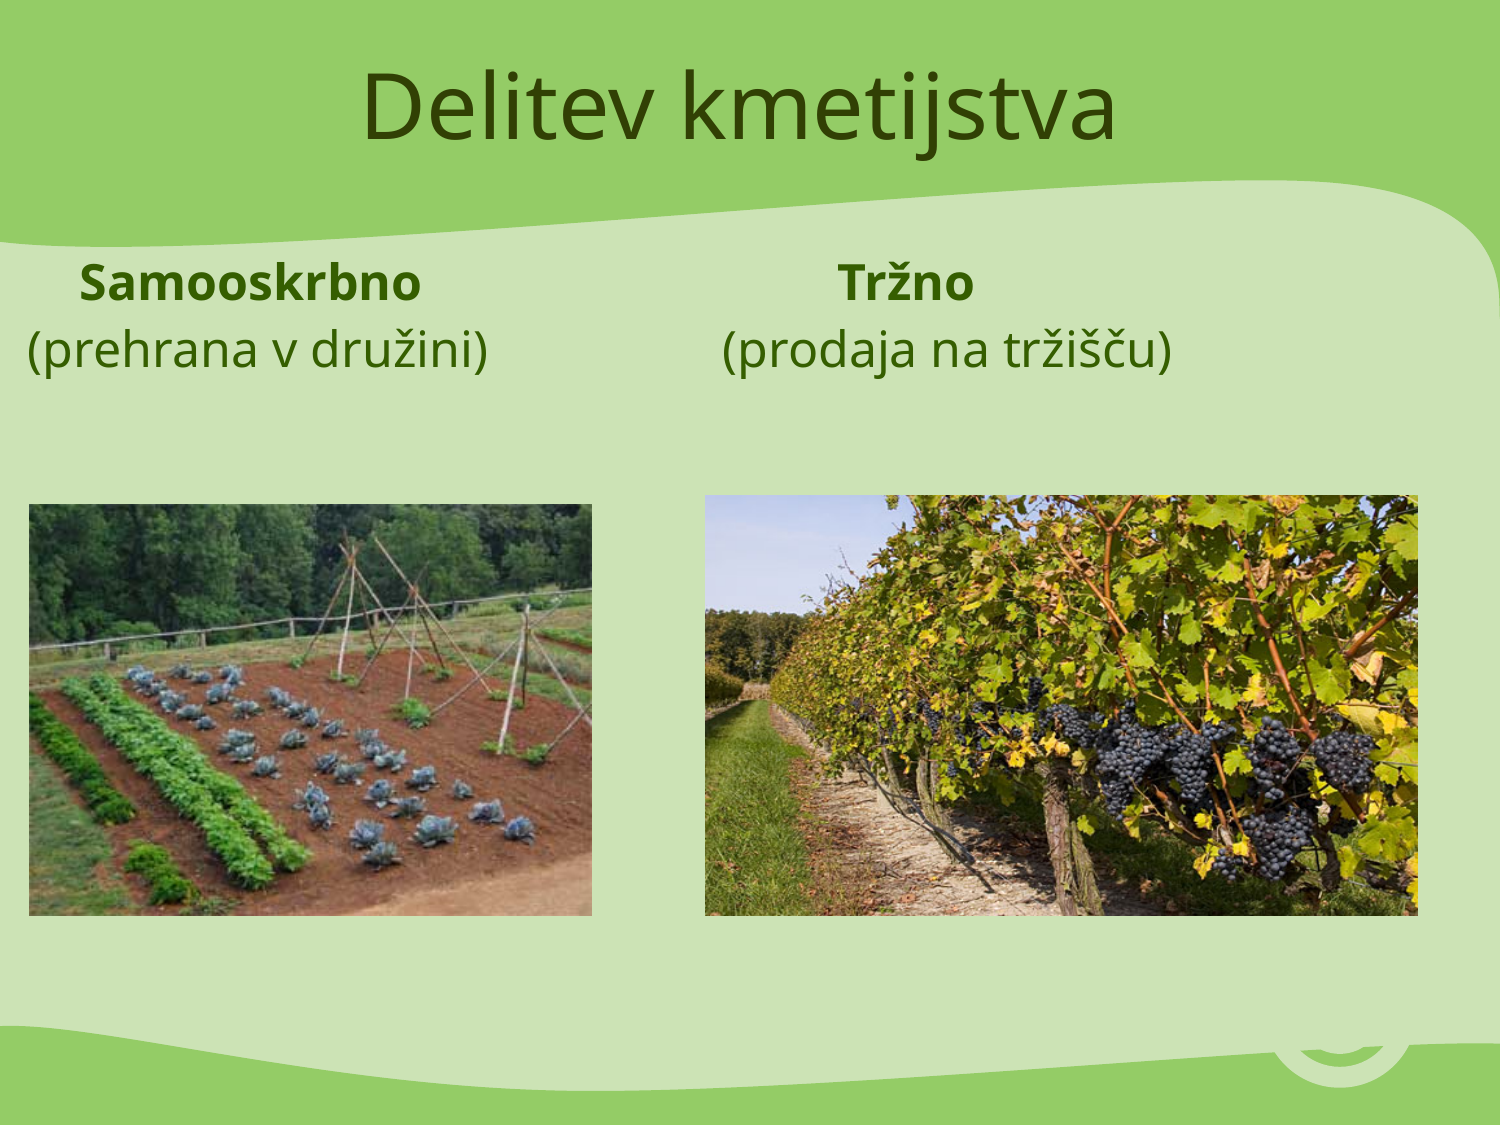

# Delitev kmetijstva
 Samooskrbno Tržno
 (prehrana v družini) (prodaja na tržišču)